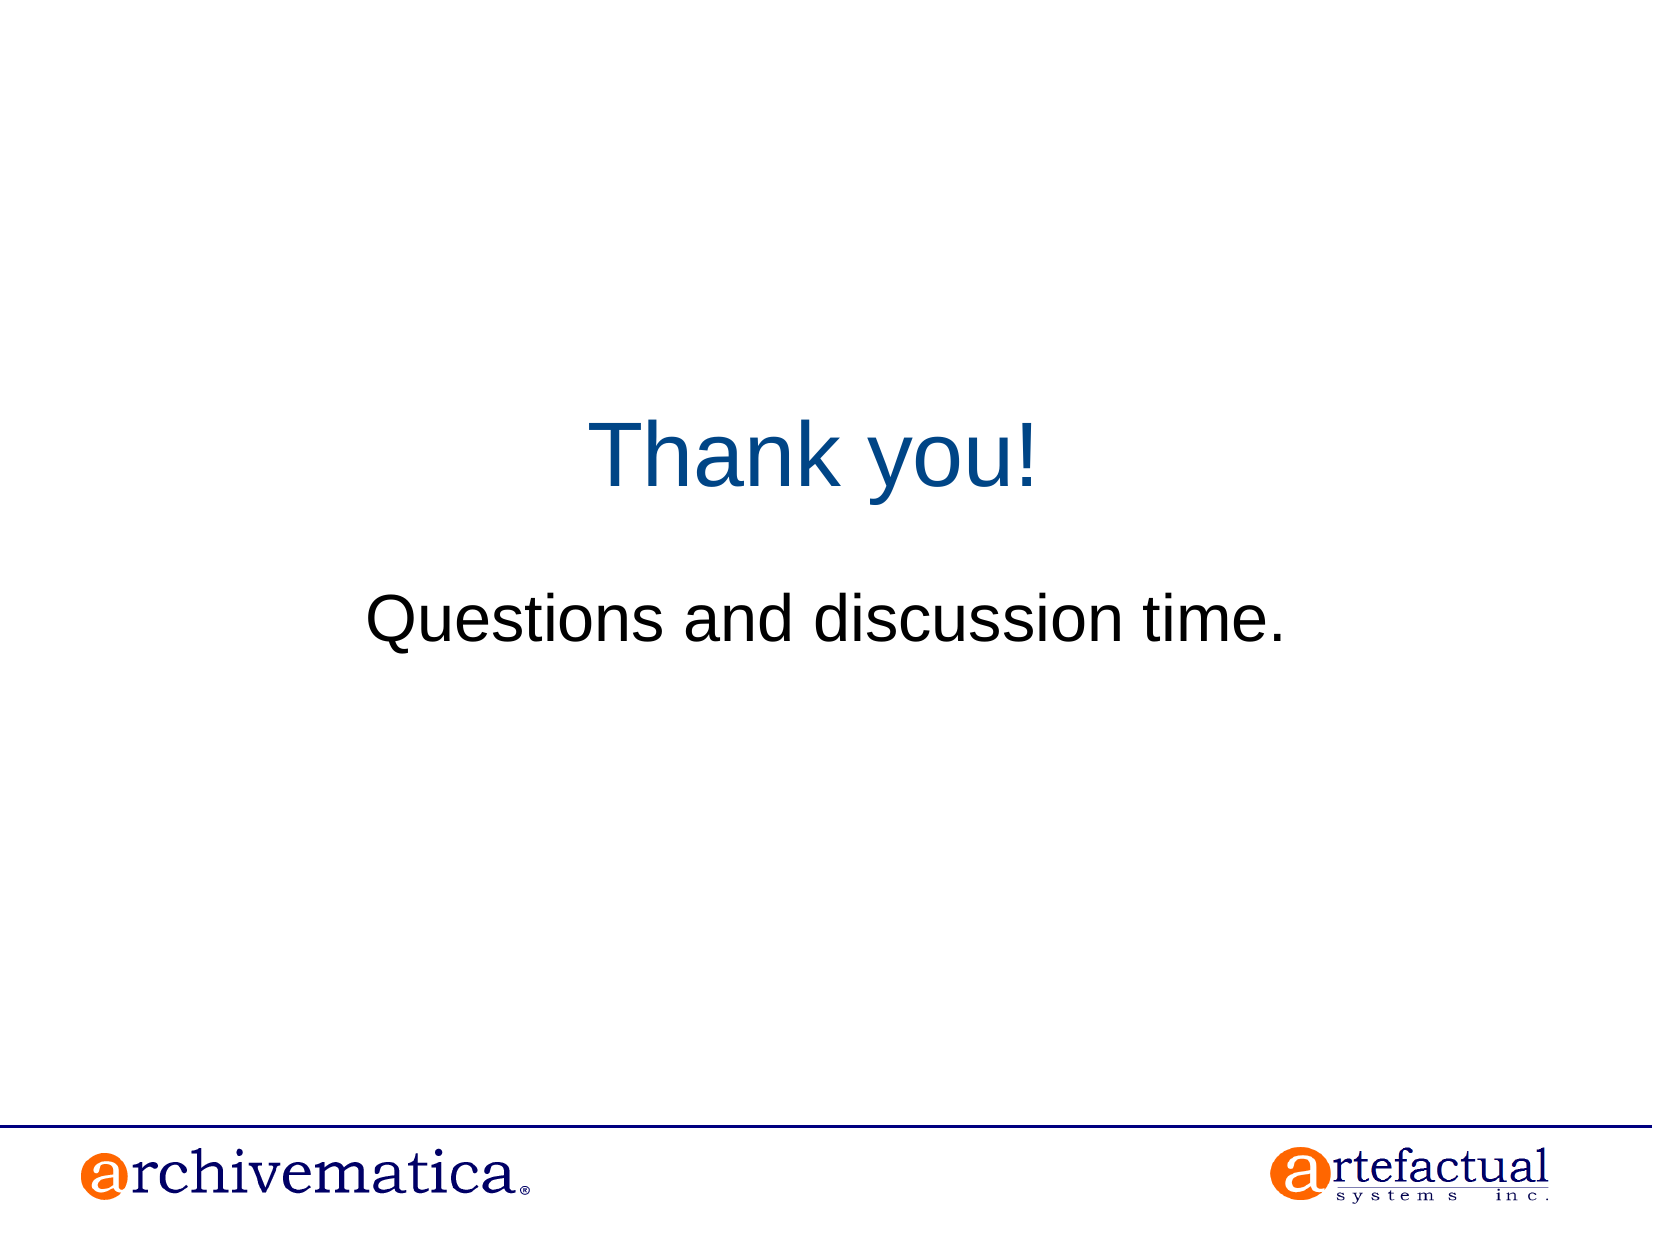

# Thank you!
Questions and discussion time.